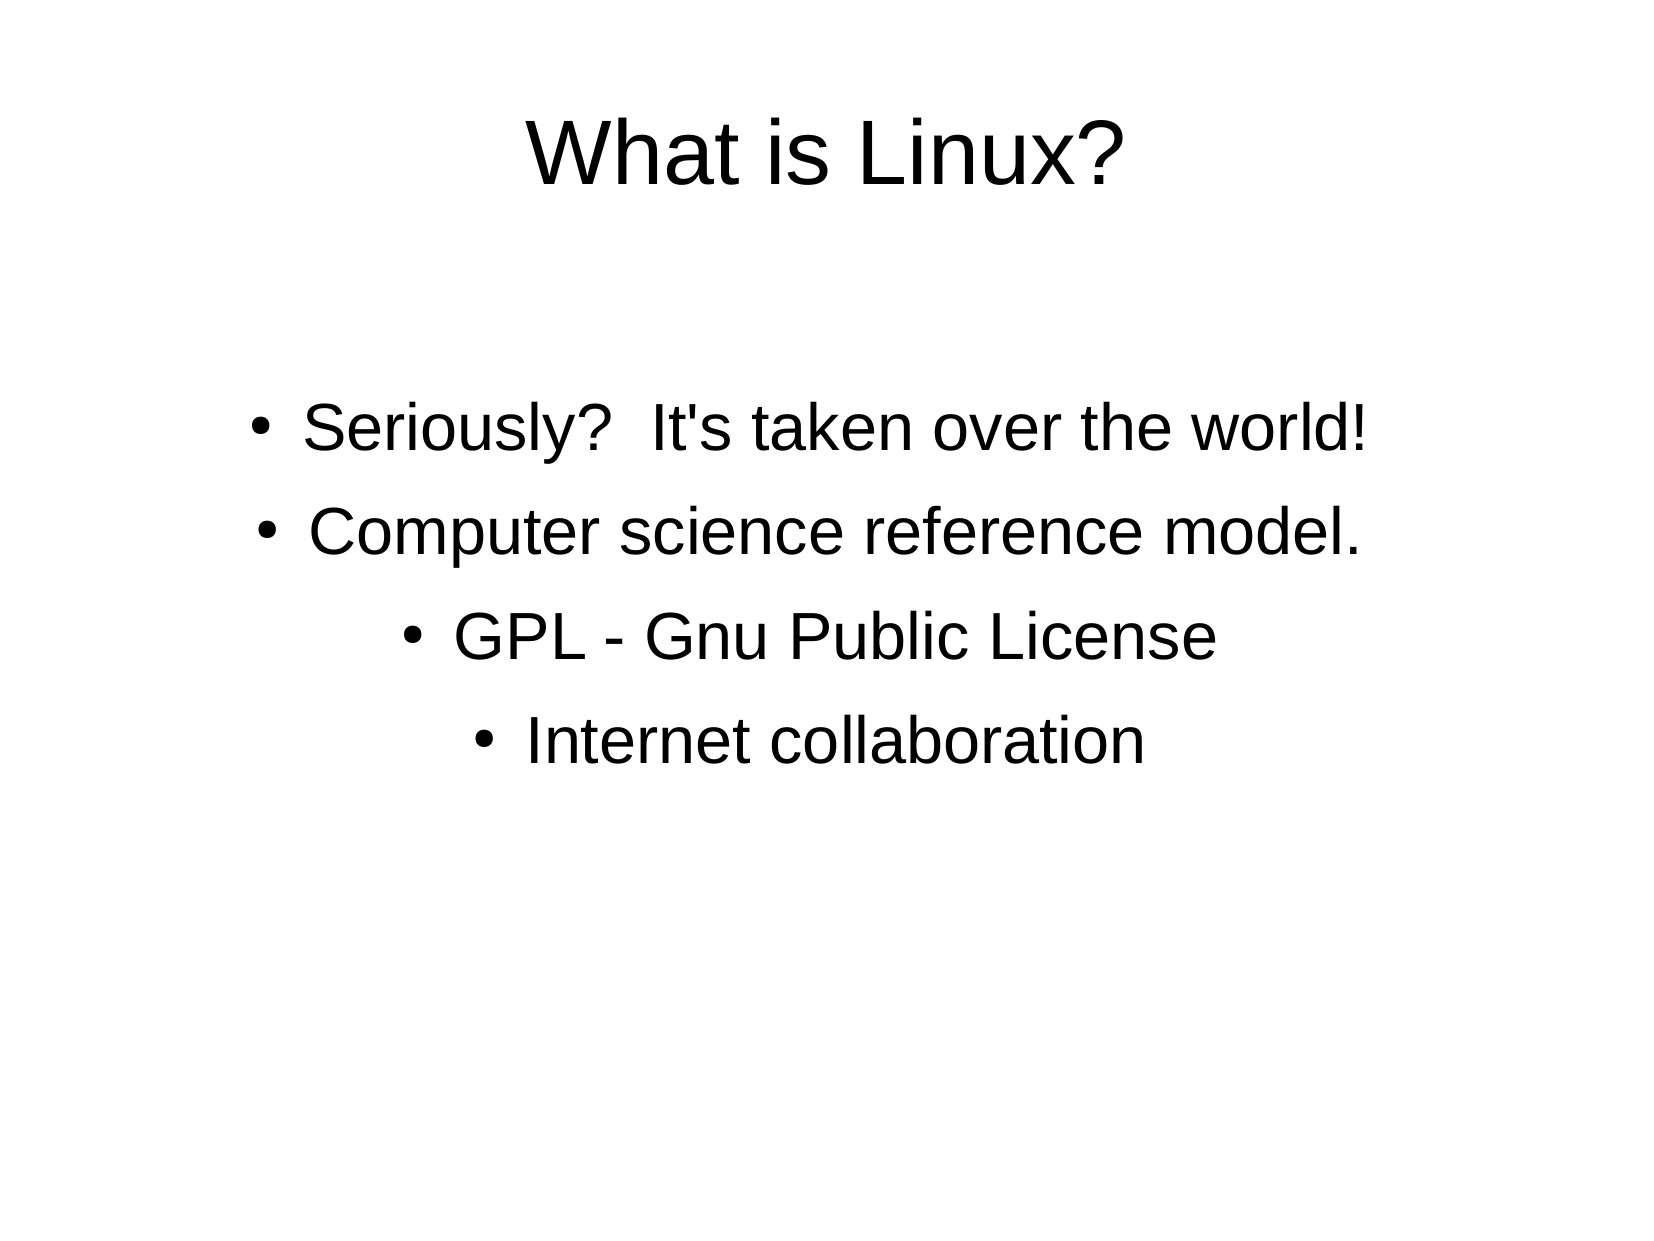

# What is Linux?
Seriously? It's taken over the world!
Computer science reference model.
GPL - Gnu Public License
Internet collaboration